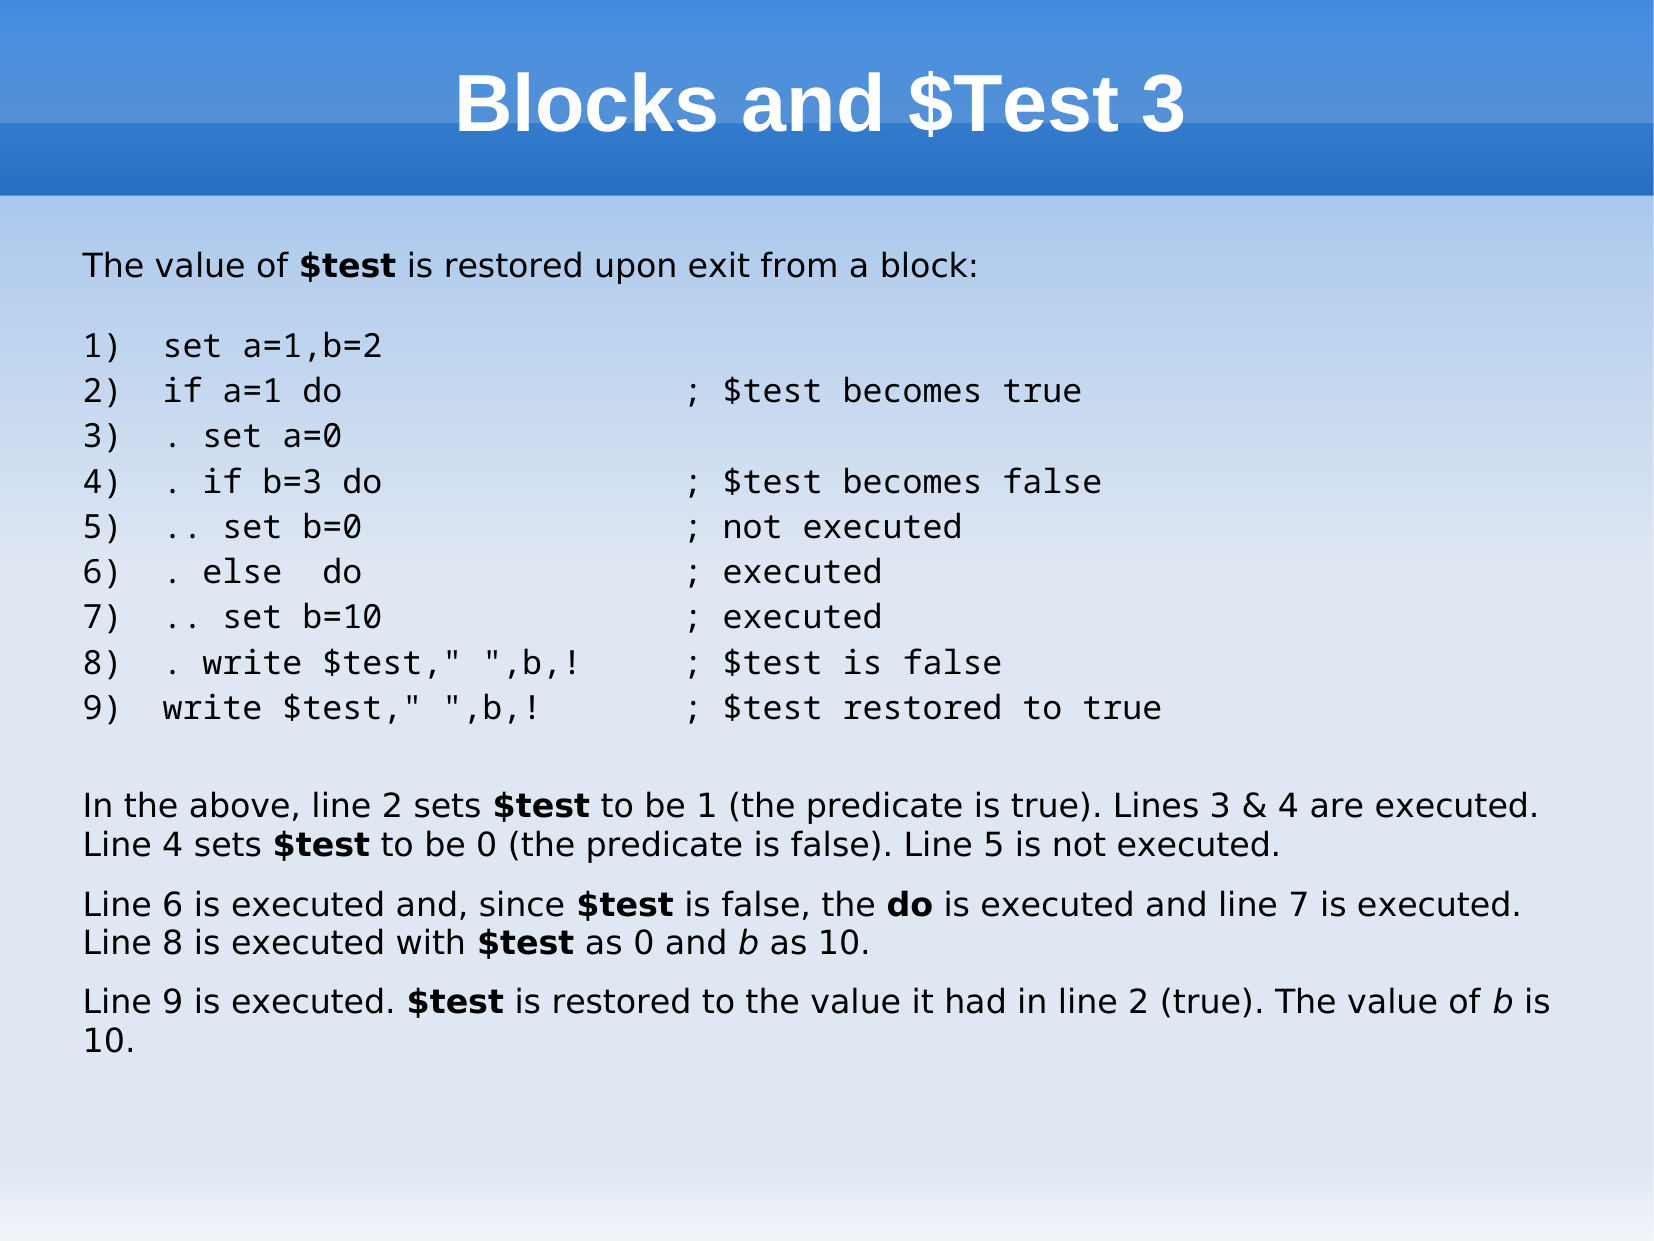

# Blocks and $Test 3
The value of $test is restored upon exit from a block:
 set a=1,b=2
 if a=1 do					; $test becomes true
 . set a=0
 . if b=3 do					; $test becomes false
 .. set b=0					; not executed
 . else do					; executed
 .. set b=10 				; executed
 . write $test," ",b,!		; $test is false
 write $test," ",b,!		; $test restored to true
In the above, line 2 sets $test to be 1 (the predicate is true). Lines 3 & 4 are executed. Line 4 sets $test to be 0 (the predicate is false). Line 5 is not executed.
Line 6 is executed and, since $test is false, the do is executed and line 7 is executed. Line 8 is executed with $test as 0 and b as 10.
Line 9 is executed. $test is restored to the value it had in line 2 (true). The value of b is 10.